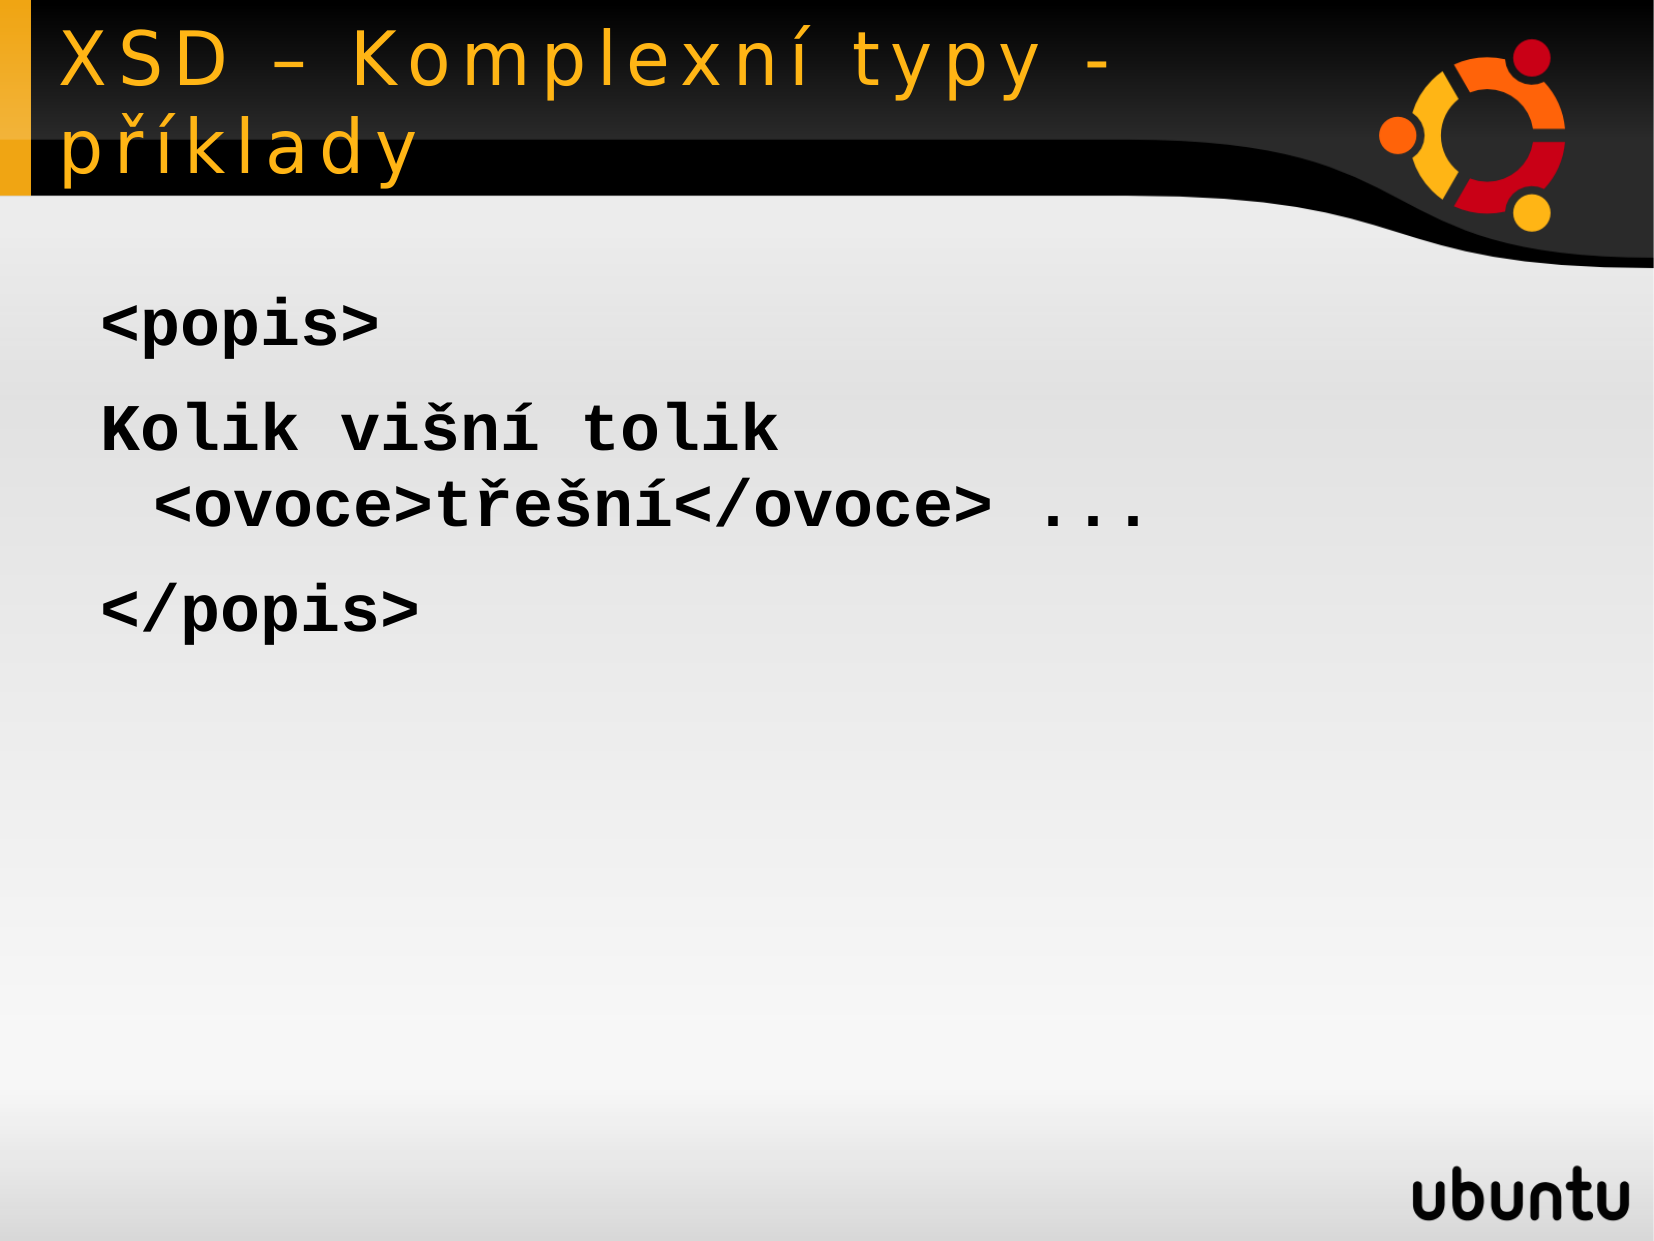

# XSD – Komplexní typy - příklady
<popis>
Kolik višní tolik <ovoce>třešní</ovoce> ...
</popis>